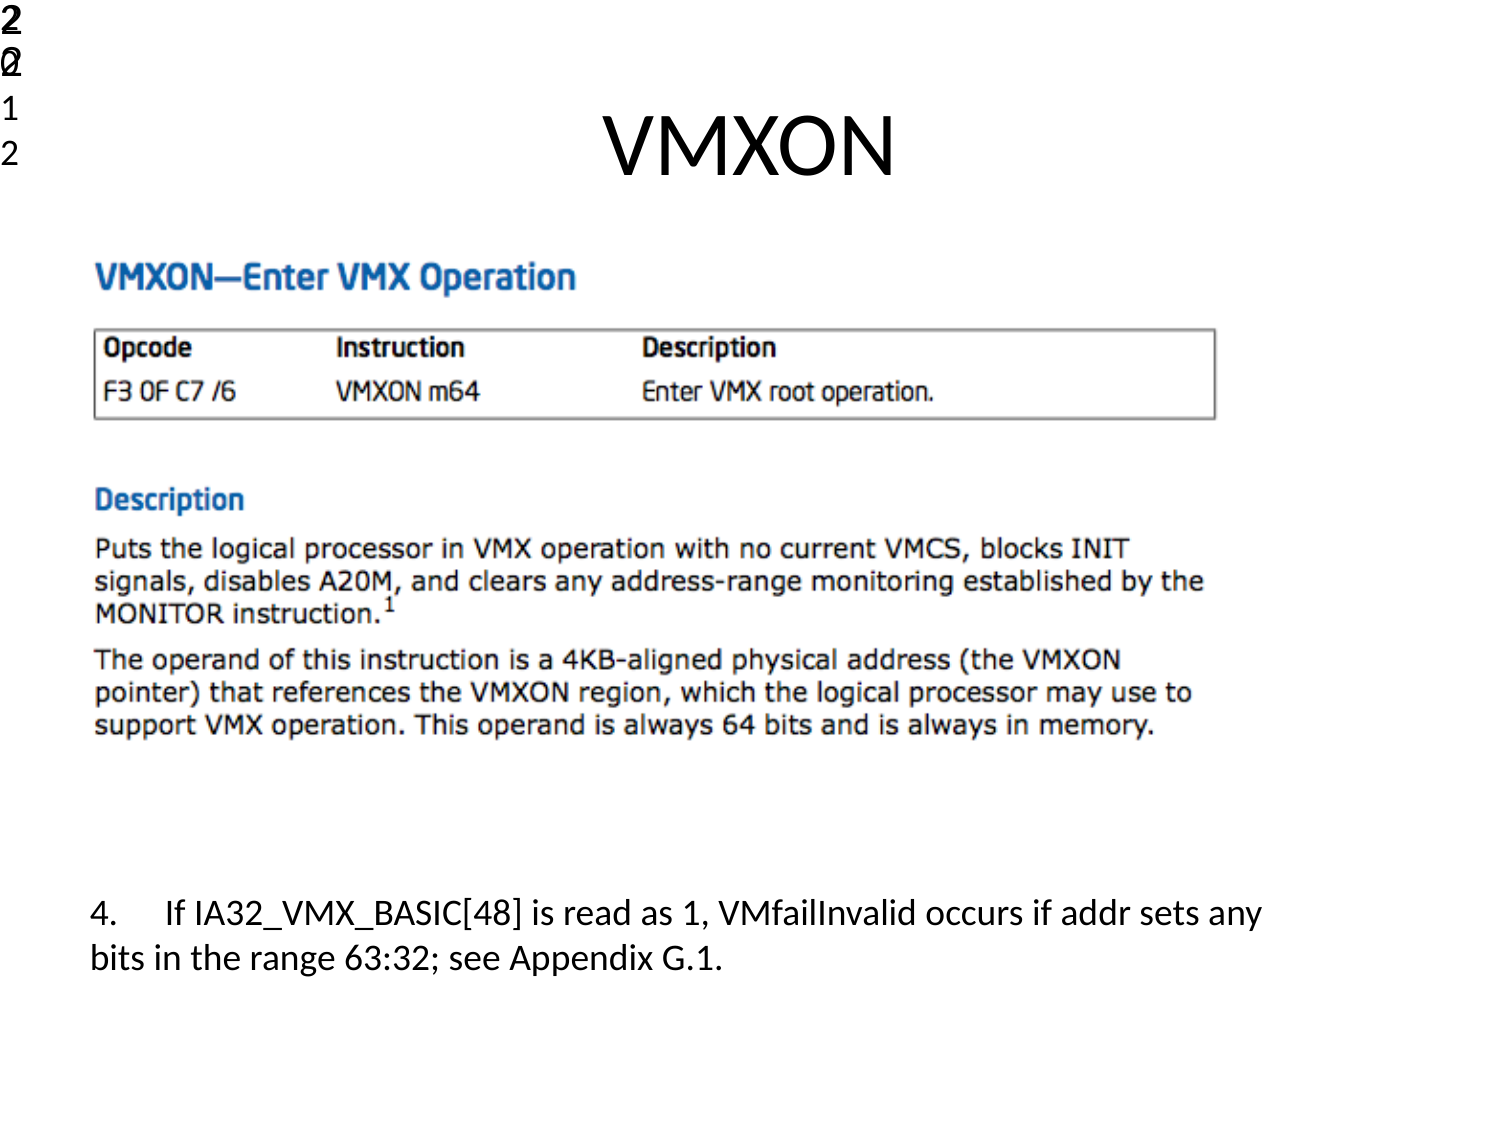

2012
# VMXON
4.	If IA32_VMX_BASIC[48] is read as 1, VMfailInvalid occurs if addr sets any bits in the range 63:32; see Appendix G.1.